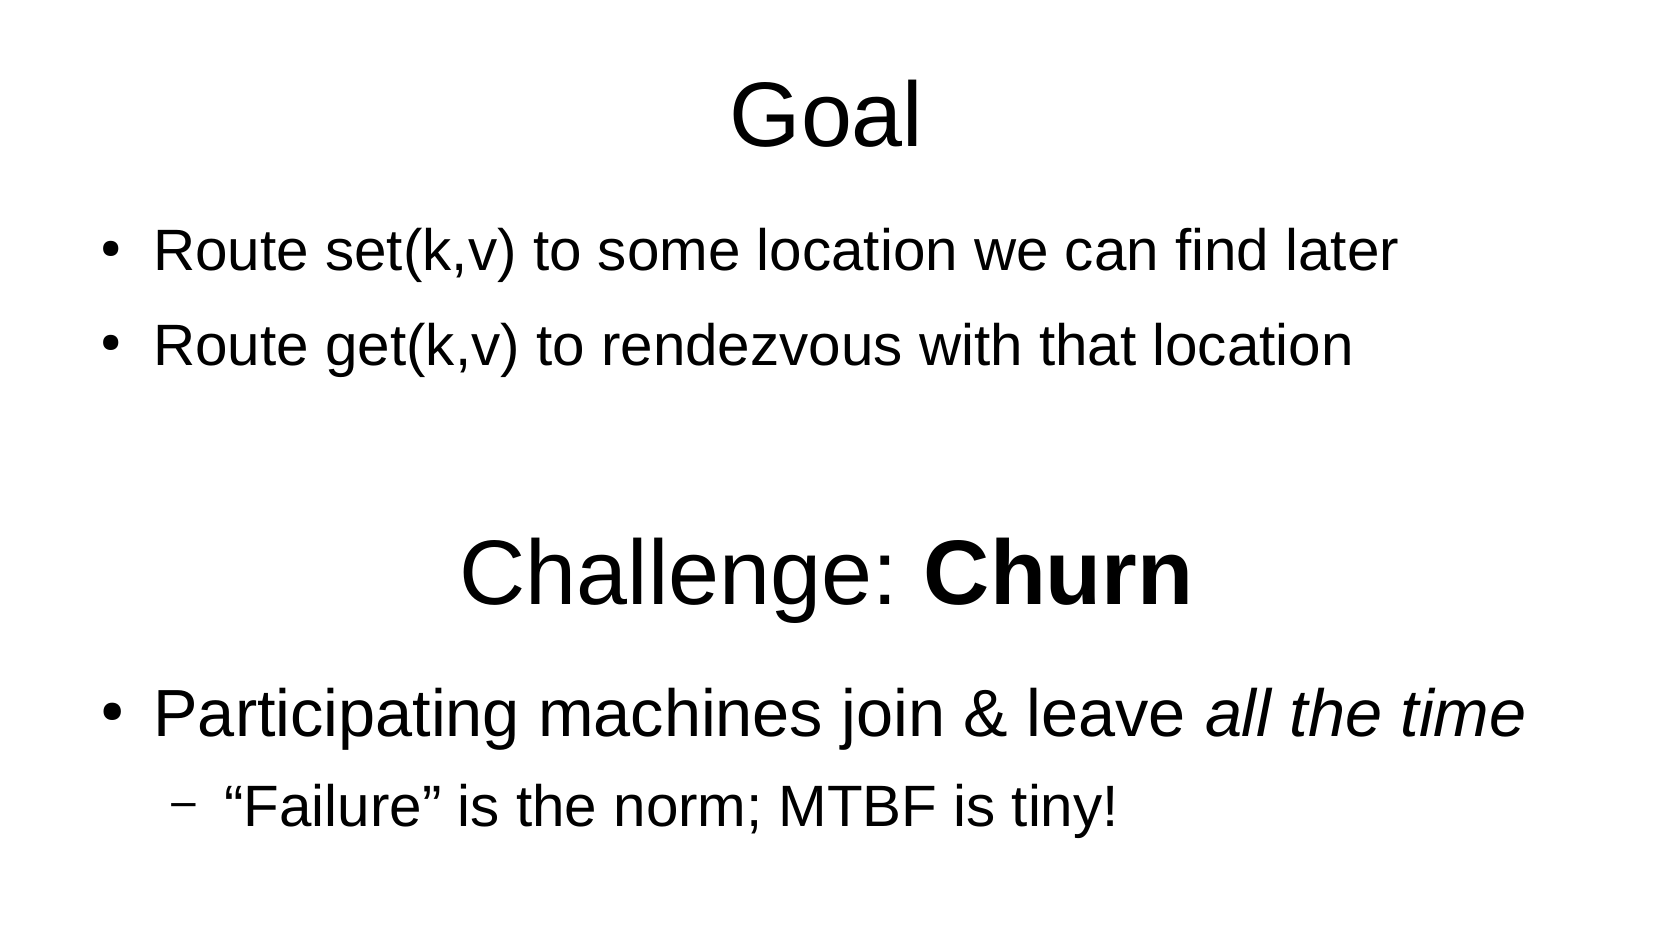

# Goal
Route set(k,v) to some location we can find later
Route get(k,v) to rendezvous with that location
Challenge: Churn
Participating machines join & leave all the time
“Failure” is the norm; MTBF is tiny!